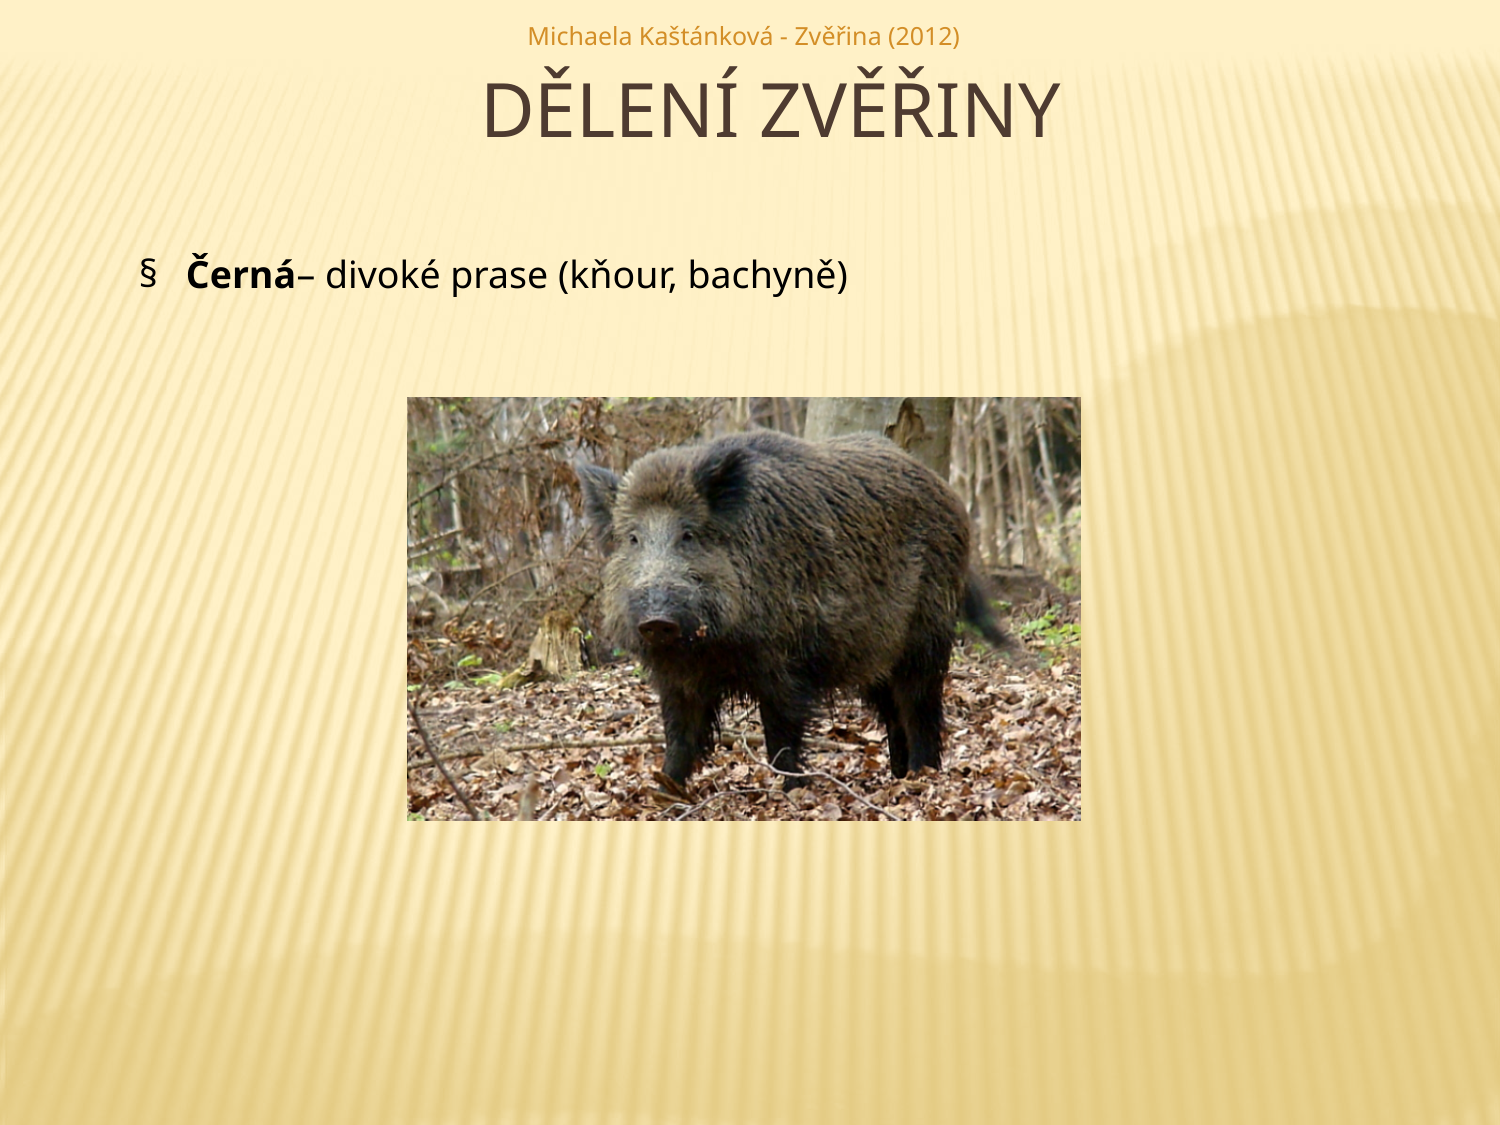

Michaela Kaštánková - Zvěřina (2012)
# dělení zvěřiny
Černá– divoké prase (kňour, bachyně)